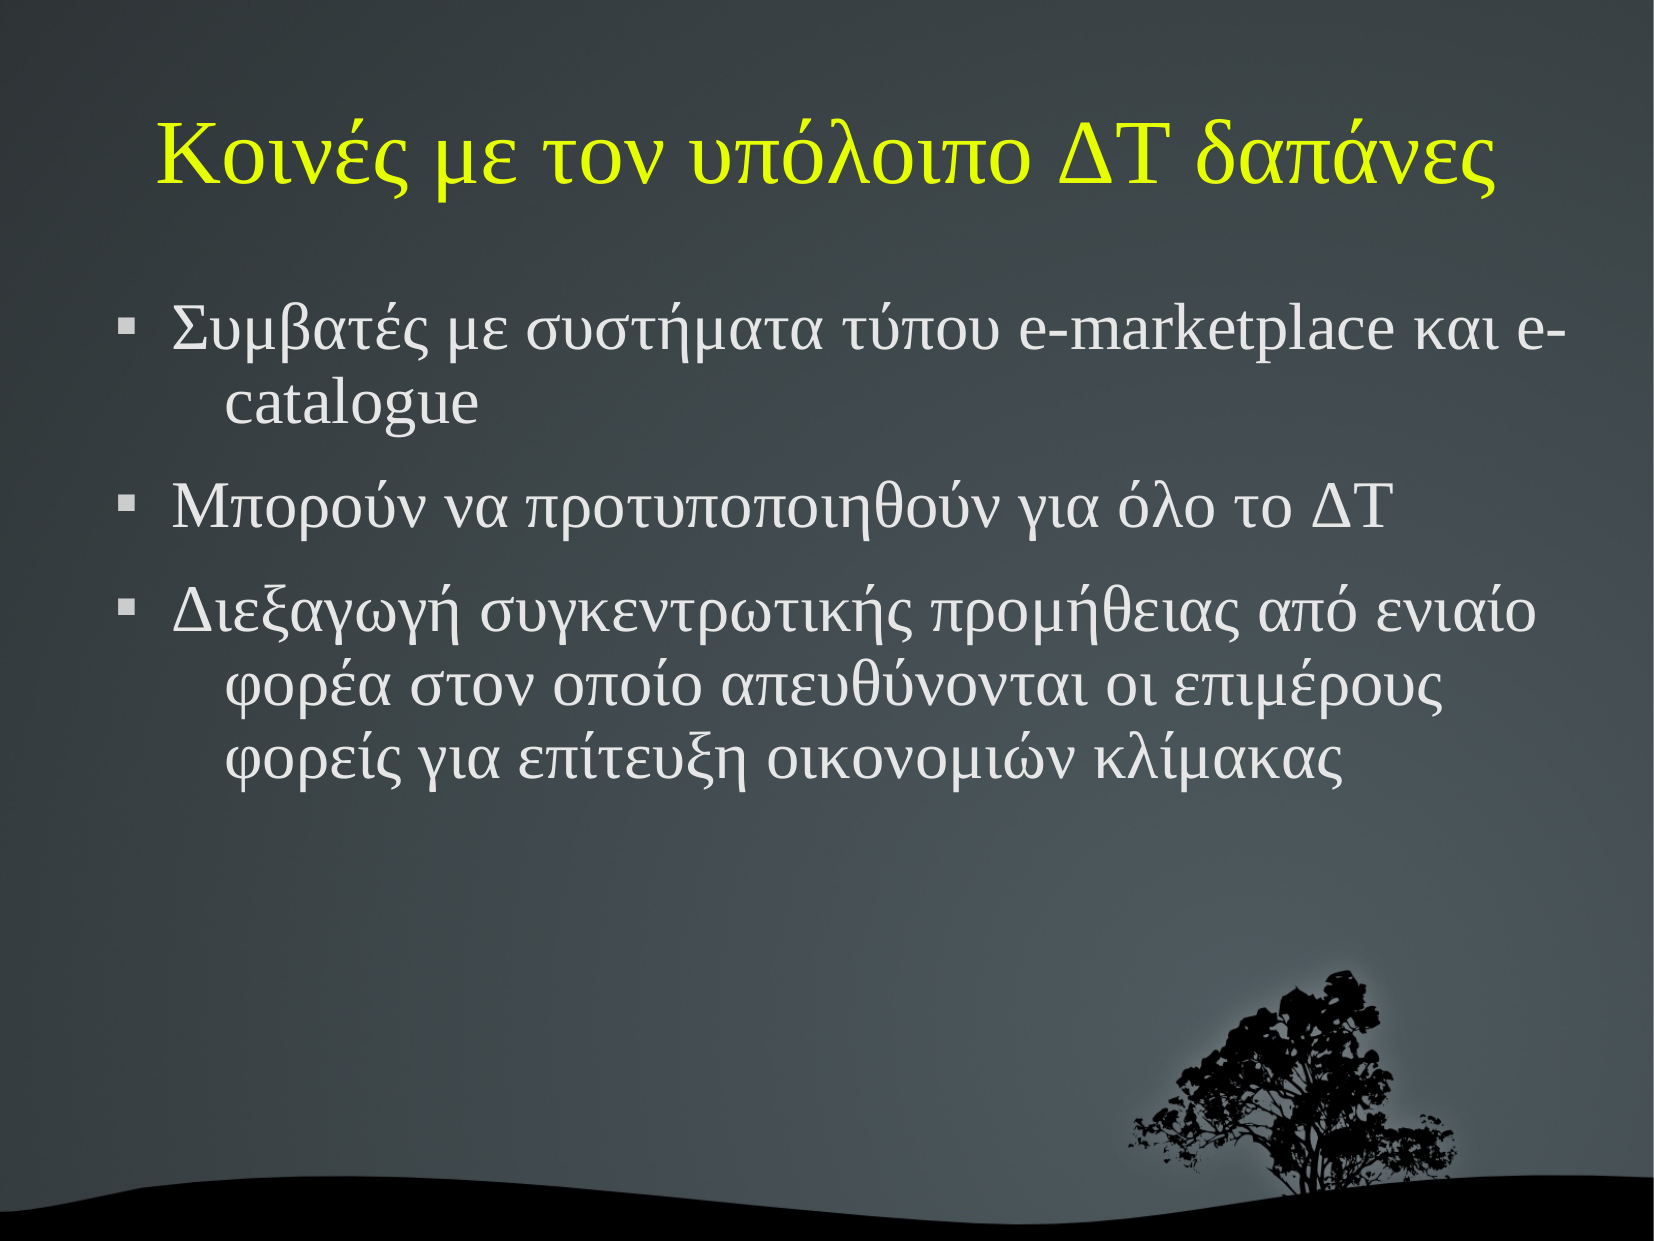

# Κοινές με τον υπόλοιπο ΔΤ δαπάνες
Συμβατές με συστήματα τύπου e-marketplace και e-catalogue
Μπορούν να προτυποποιηθούν για όλο το ΔΤ
Διεξαγωγή συγκεντρωτικής προμήθειας από ενιαίο φορέα στον οποίο απευθύνονται οι επιμέρους φορείς για επίτευξη οικονομιών κλίμακας